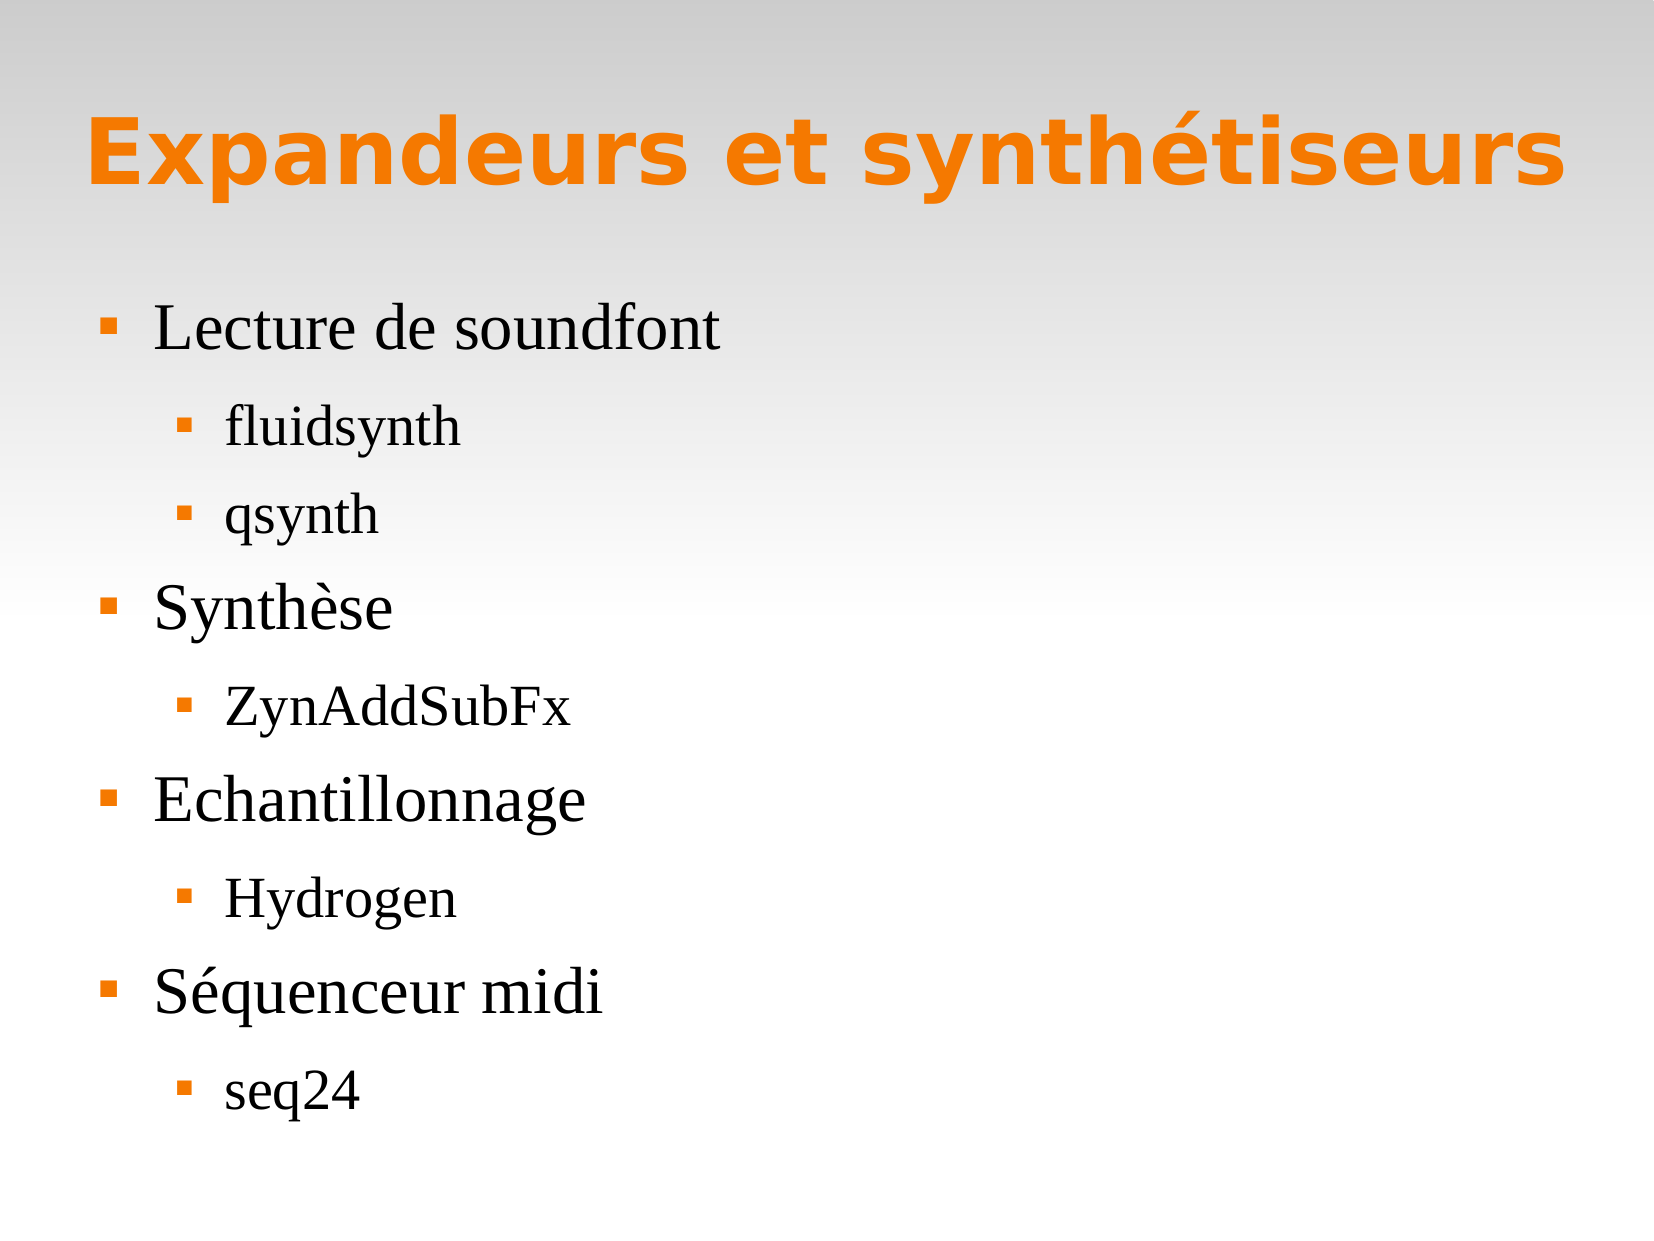

# Expandeurs et synthétiseurs
Lecture de soundfont
fluidsynth
qsynth
Synthèse
ZynAddSubFx
Echantillonnage
Hydrogen
Séquenceur midi
seq24